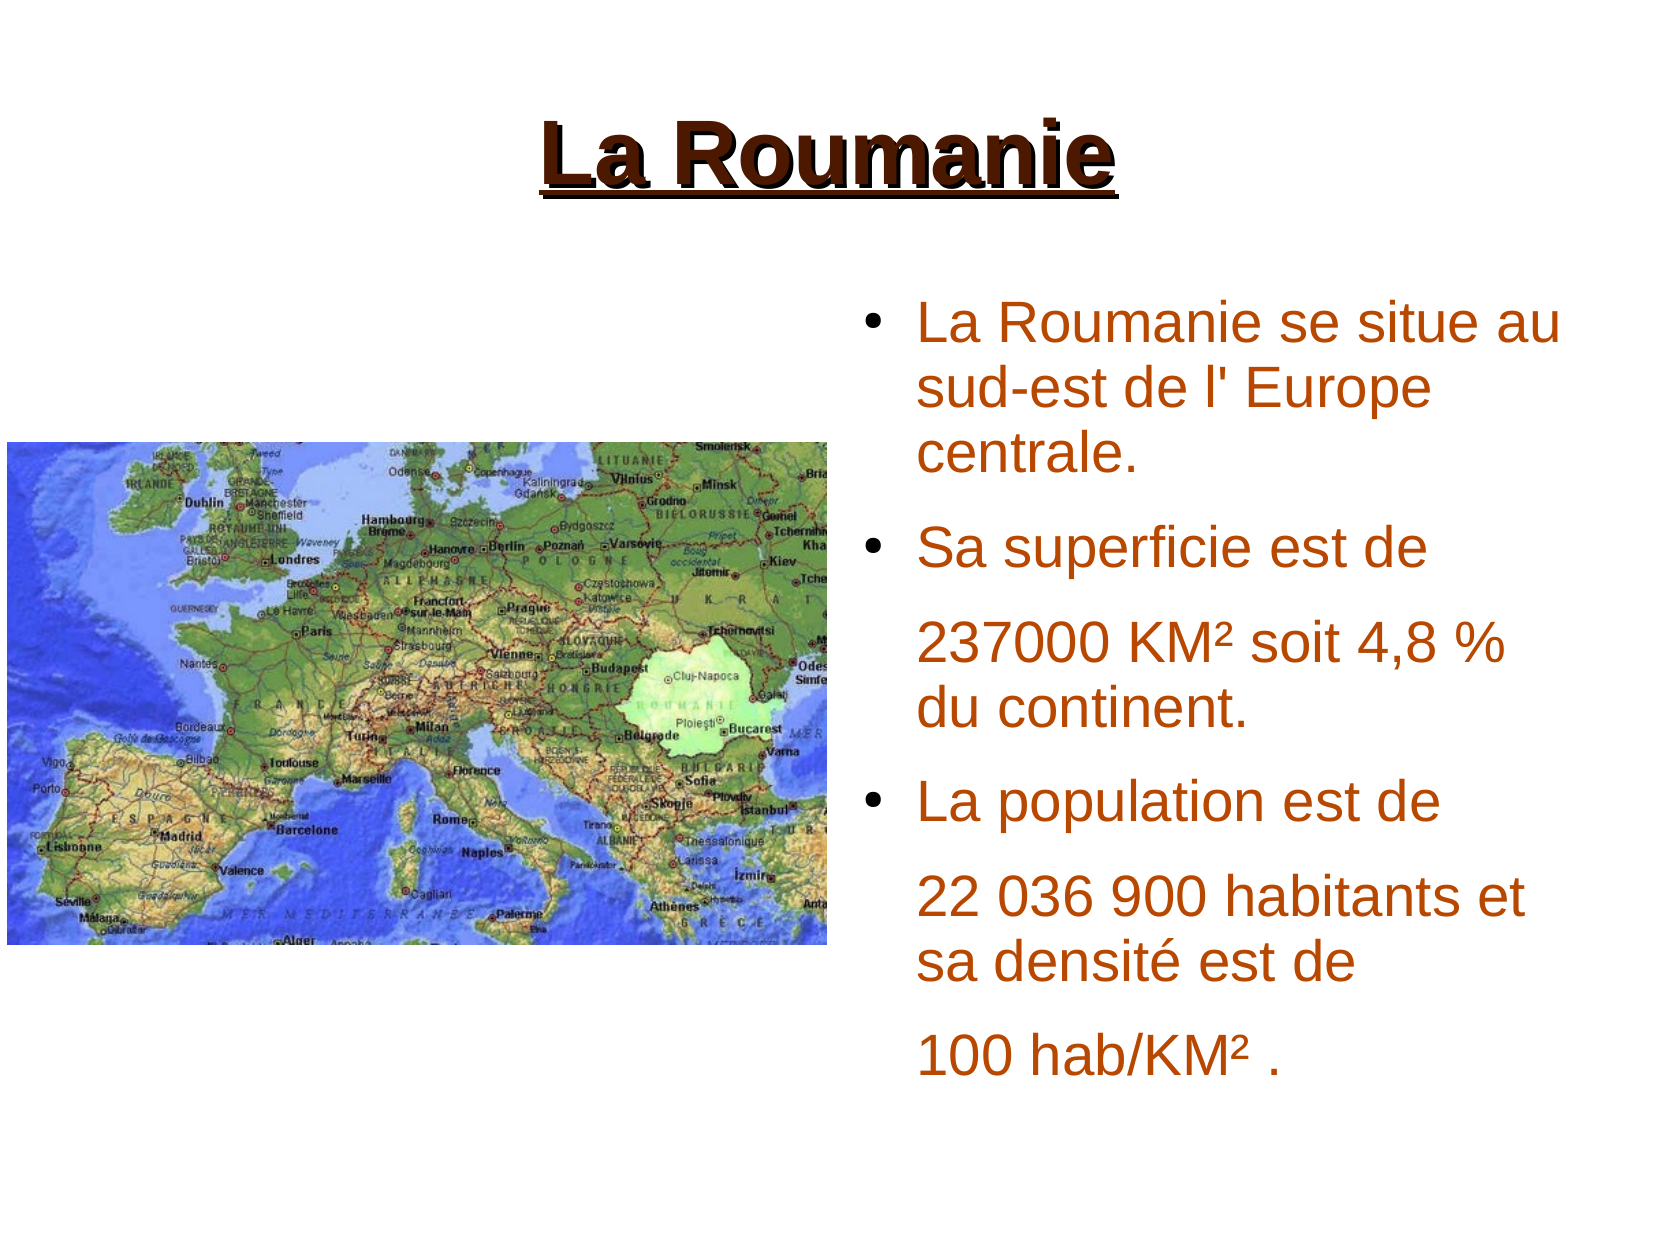

# La Roumanie
La Roumanie se situe au sud-est de l' Europe centrale.
Sa superficie est de
237000 KM² soit 4,8 % du continent.
La population est de
22 036 900 habitants et sa densité est de
100 hab/KM² .